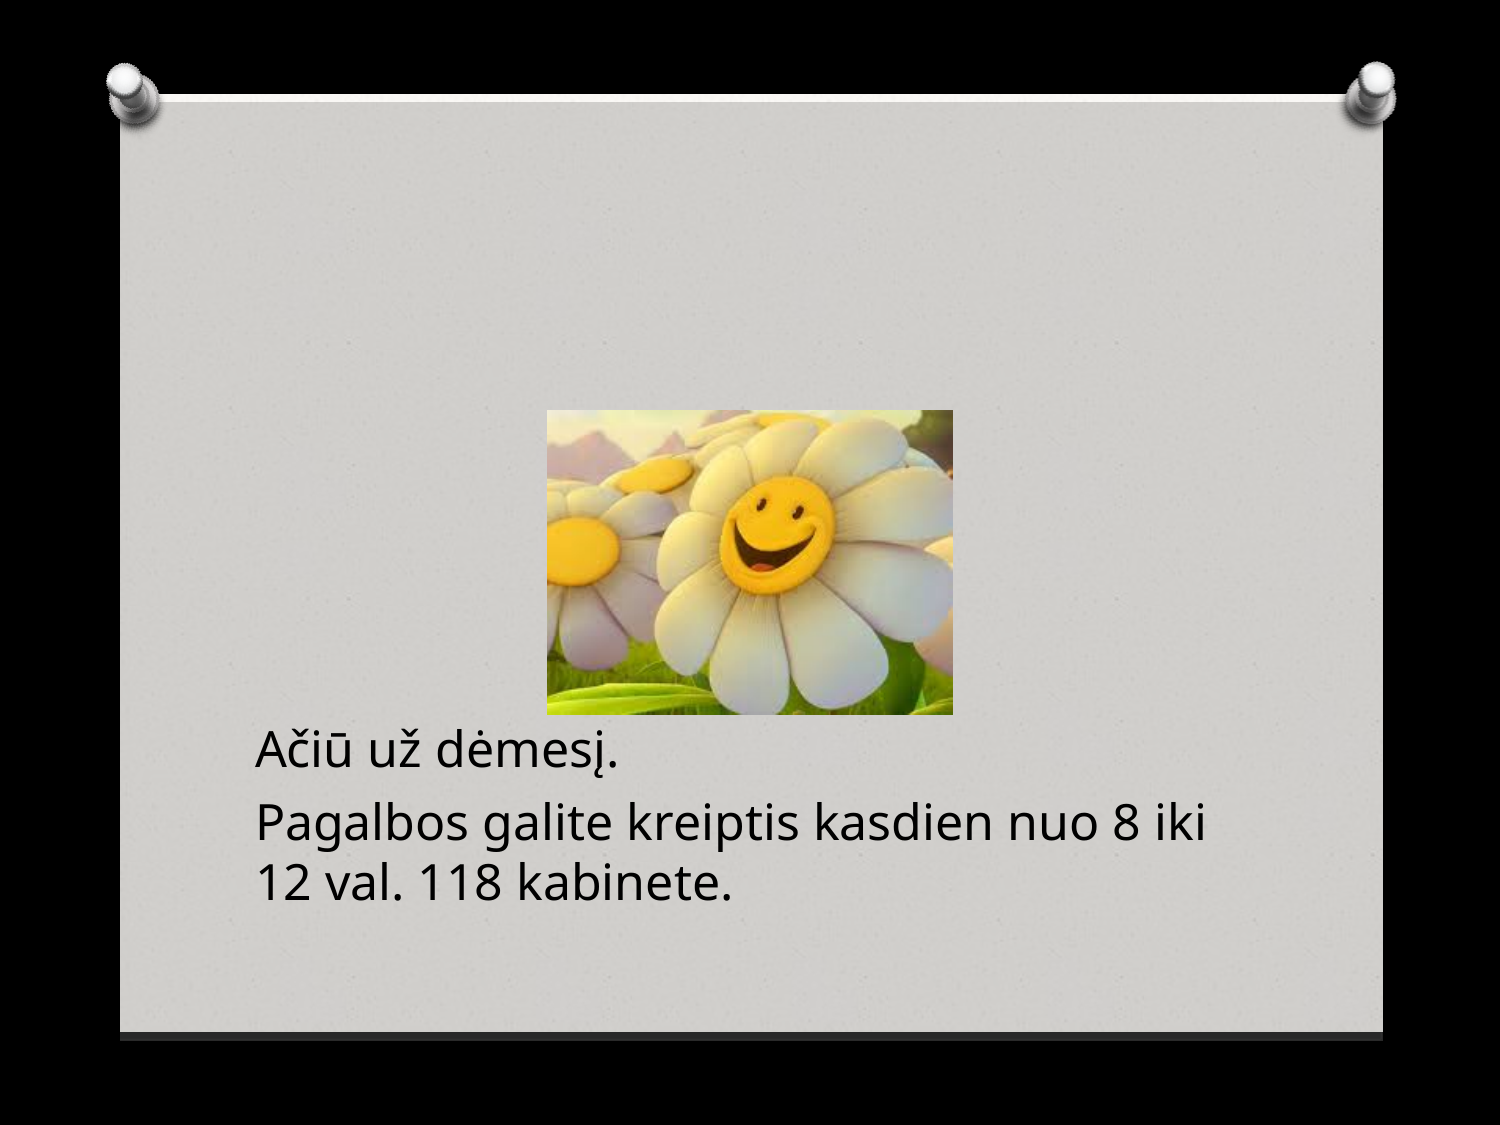

#
Ačiū už dėmesį.
Pagalbos galite kreiptis kasdien nuo 8 iki 12 val. 118 kabinete.